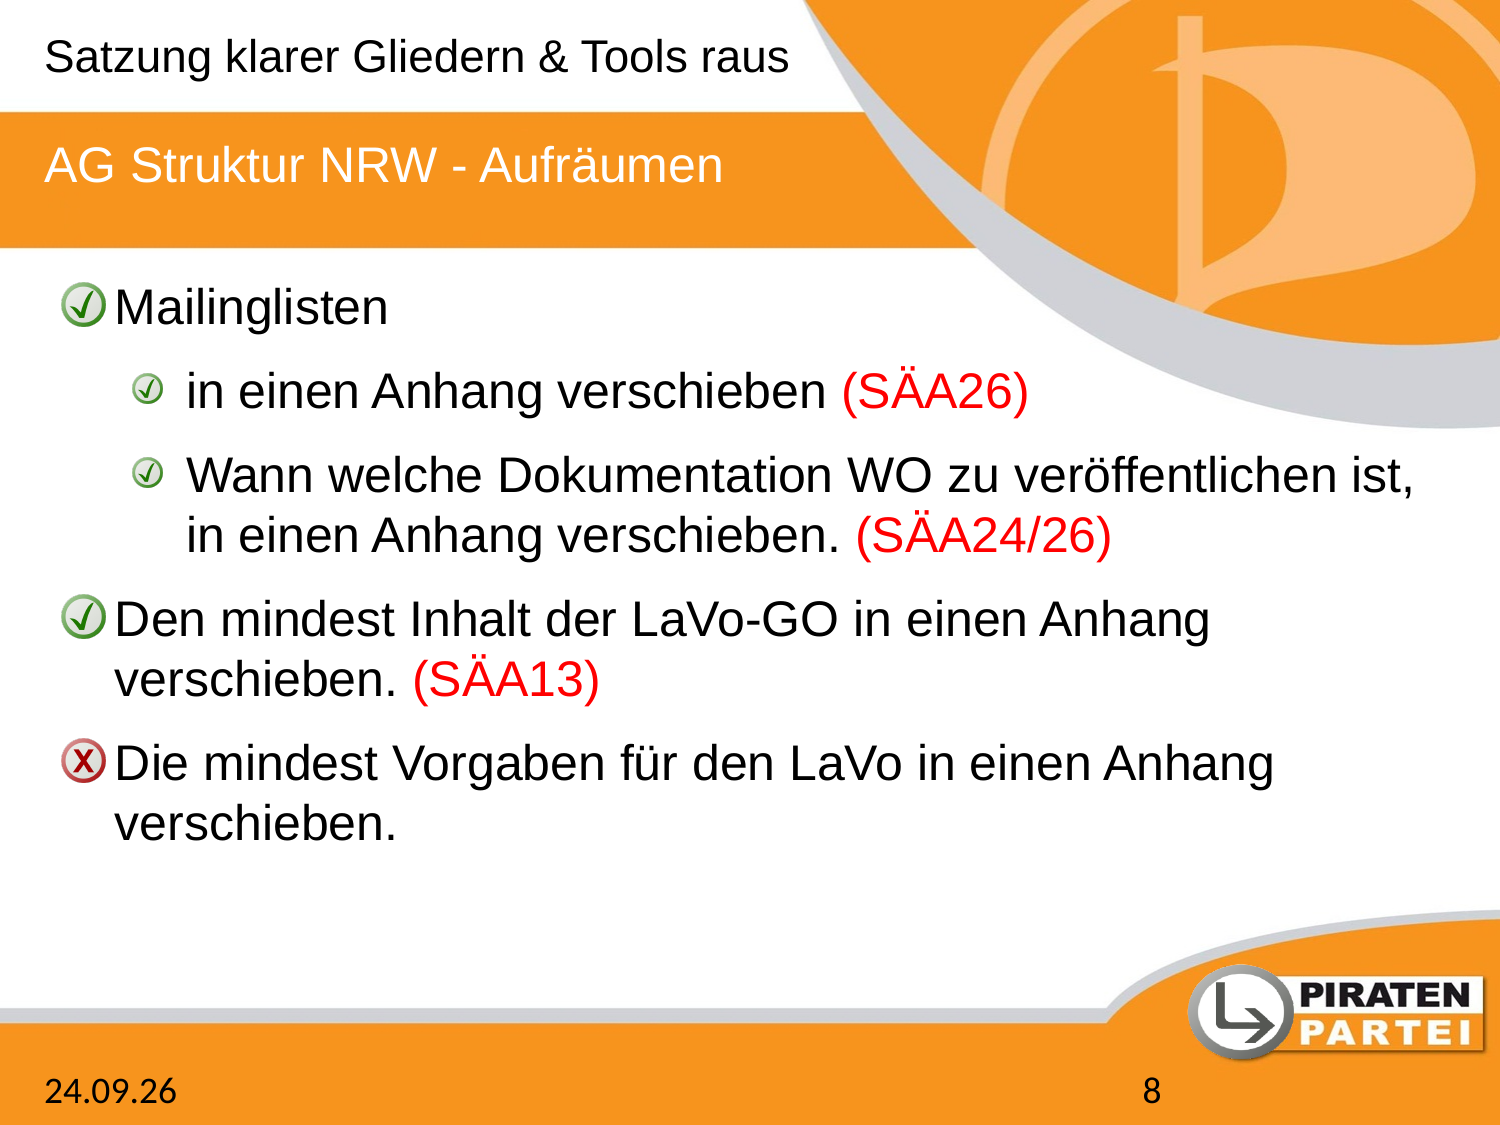

Satzung klarer Gliedern & Tools raus
AG Struktur NRW - Aufräumen
# Mailinglisten
in einen Anhang verschieben (SÄA26)
Wann welche Dokumentation WO zu veröffentlichen ist,
in einen Anhang verschieben. (SÄA24/26)
Den mindest Inhalt der LaVo-GO in einen Anhang verschieben. (SÄA13)
Die mindest Vorgaben für den LaVo in einen Anhang verschieben.